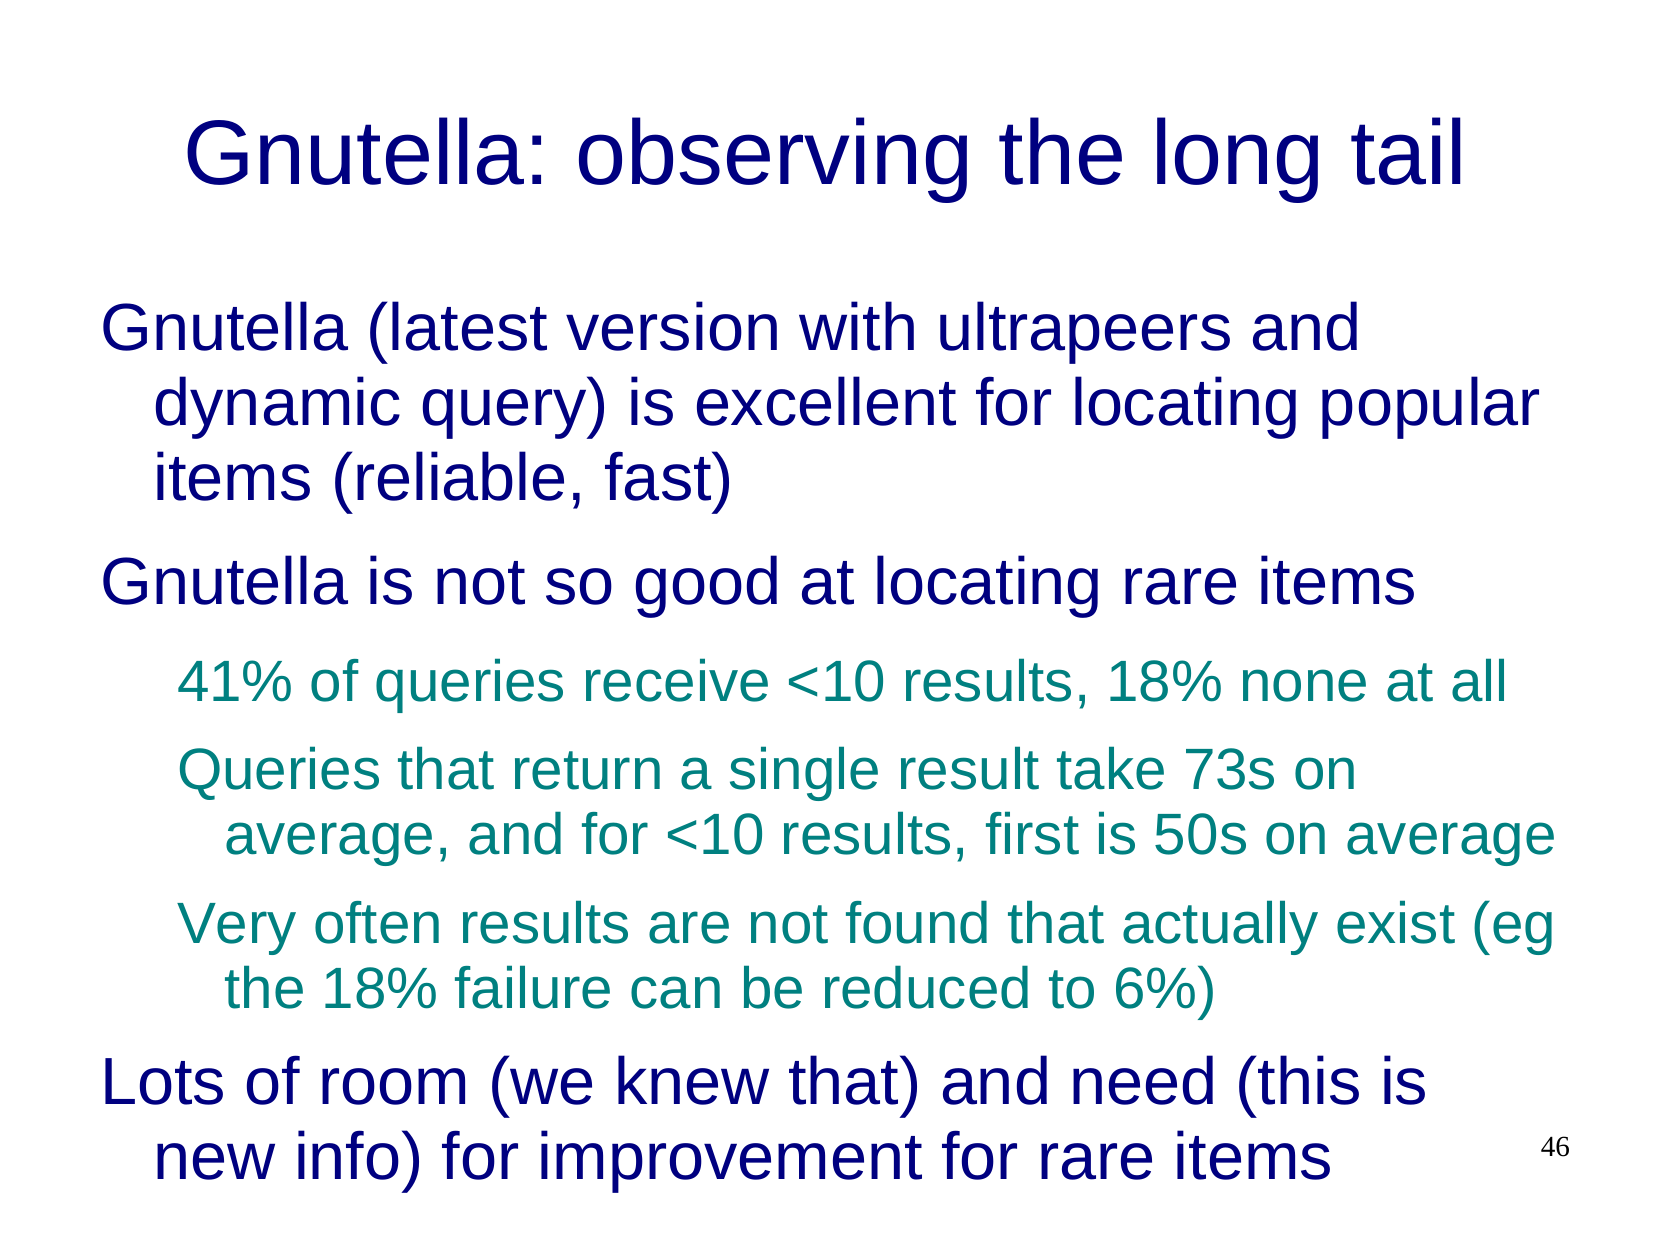

# Gnutella: observing the long tail
Gnutella (latest version with ultrapeers and dynamic query) is excellent for locating popular items (reliable, fast)
Gnutella is not so good at locating rare items
41% of queries receive <10 results, 18% none at all
Queries that return a single result take 73s on average, and for <10 results, first is 50s on average
Very often results are not found that actually exist (eg the 18% failure can be reduced to 6%)
Lots of room (we knew that) and need (this is new info) for improvement for rare items
46